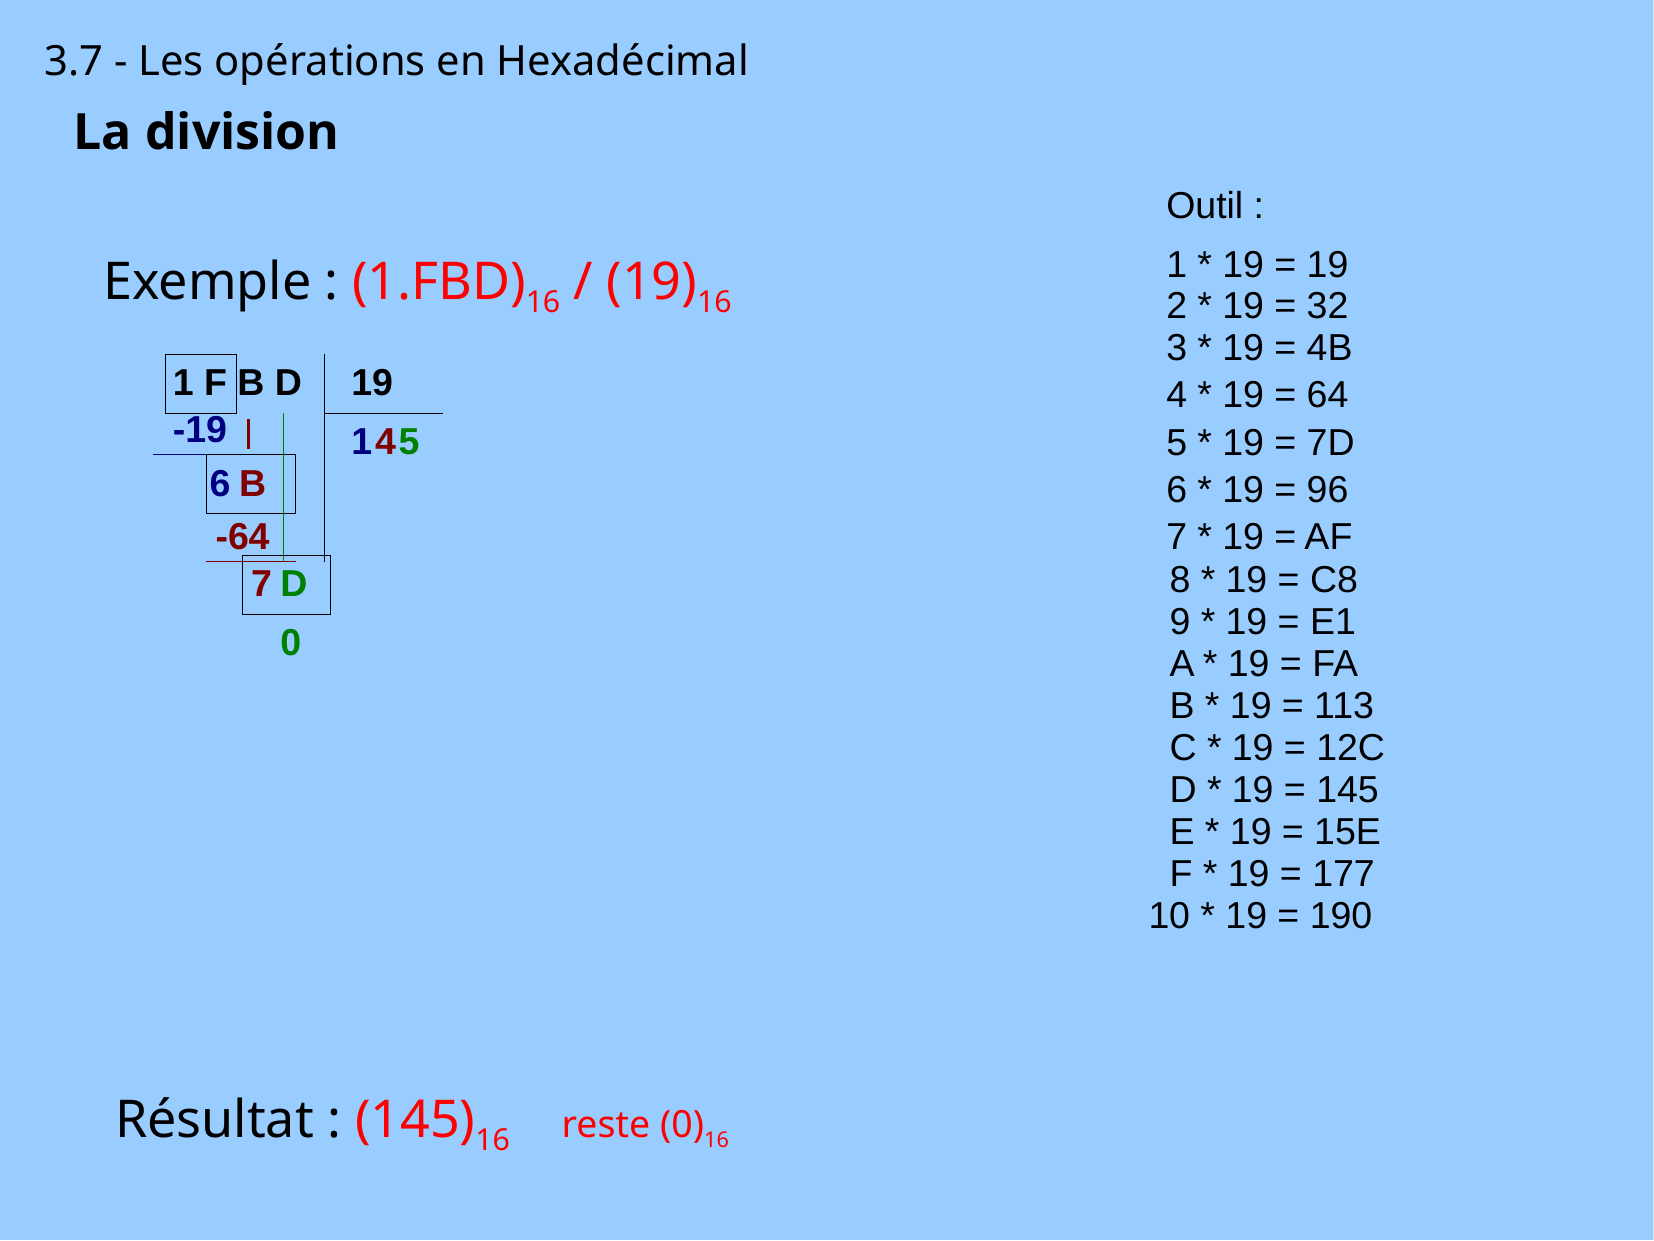

3.7 - Les opérations en Hexadécimal
La division
Outil :
Exemple : (1.FBD)16 / (19)16
1 * 19 = 19
2 * 19 = 32
3 * 19 = 4B
 1 F B D
19
4 * 19 = 64
 -19
1
4
5
5 * 19 = 7D
6
B
6 * 19 = 96
-64
7 * 19 = AF
 8 * 19 = C8
 9 * 19 = E1
 A * 19 = FA
 B * 19 = 113
 C * 19 = 12C
 D * 19 = 145
 E * 19 = 15E
 F * 19 = 177
10 * 19 = 190
7
D
0
Résultat : (145)16 reste (0)16